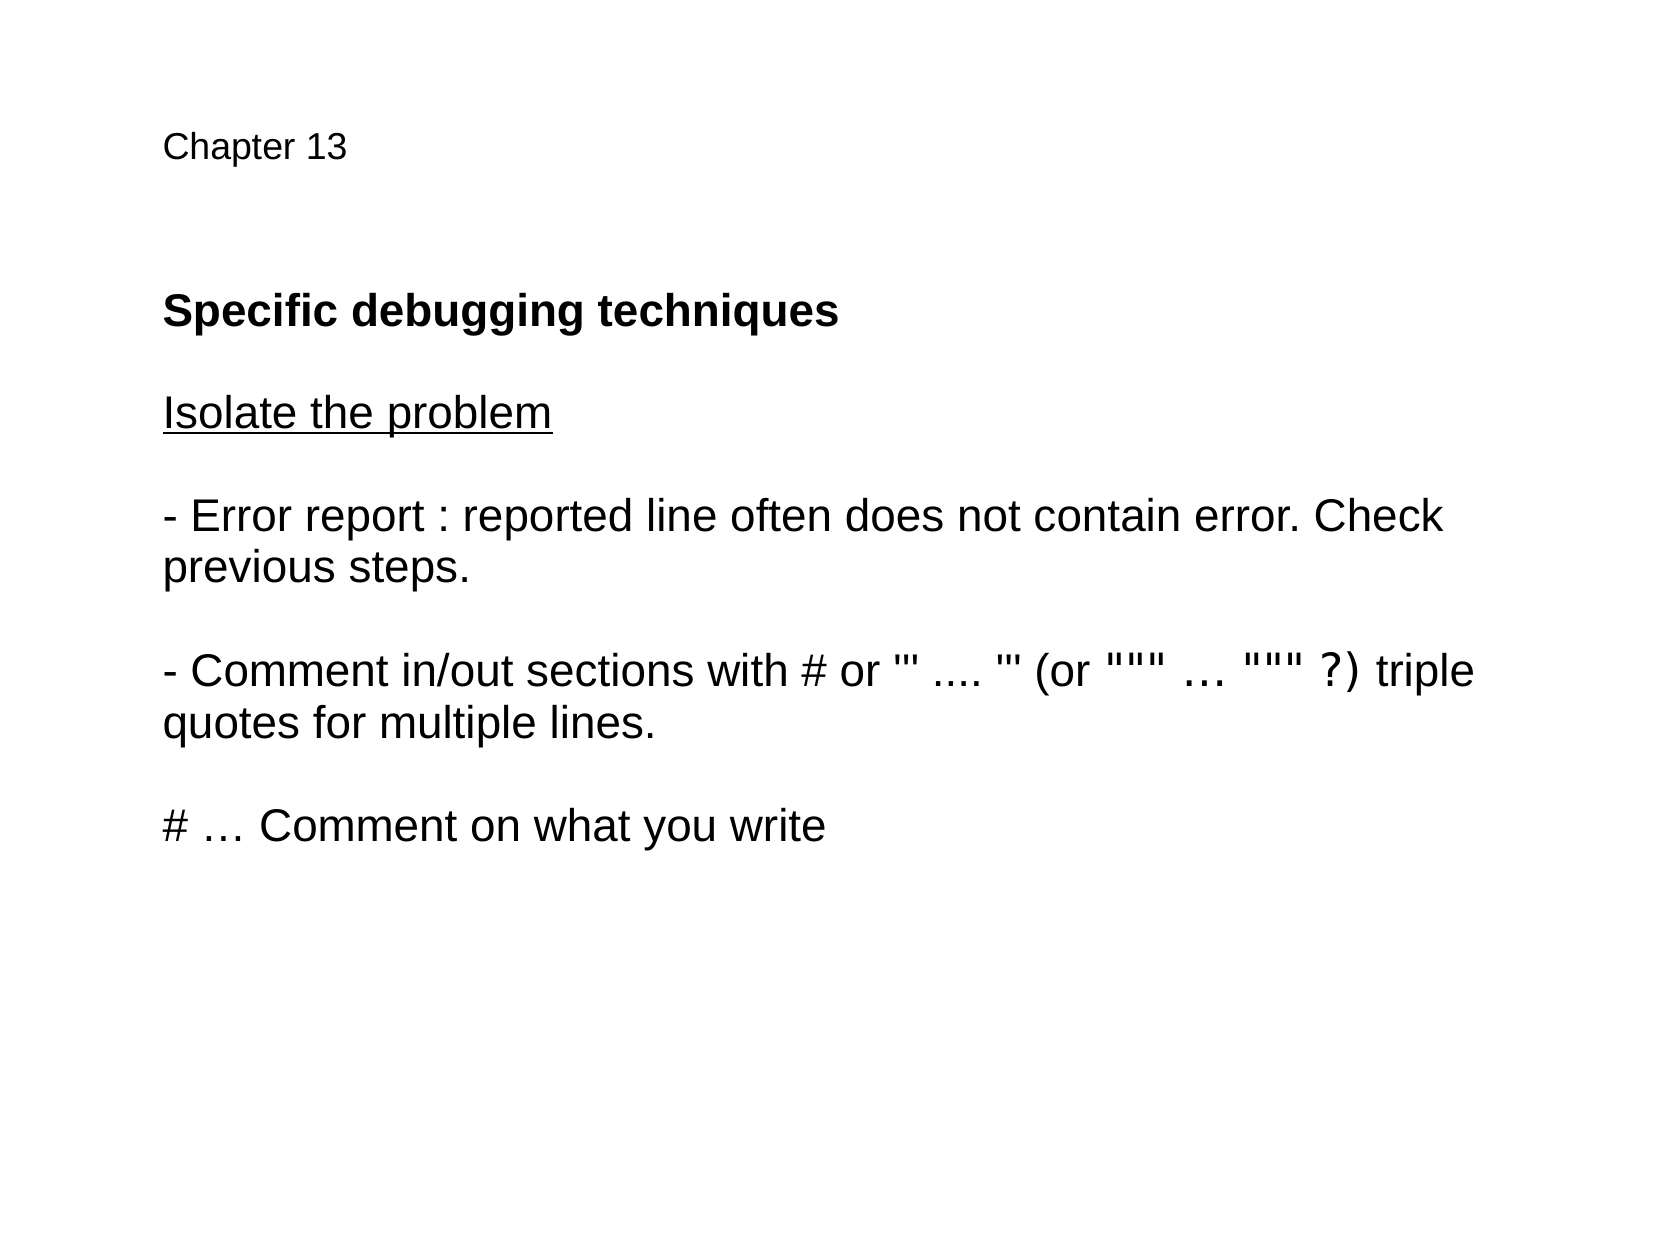

Chapter 13
Specific debugging techniques
Isolate the problem
- Error report : reported line often does not contain error. Check previous steps.
- Comment in/out sections with # or ''' .... ''' (or """ … """ ?) triple quotes for multiple lines.
# … Comment on what you write